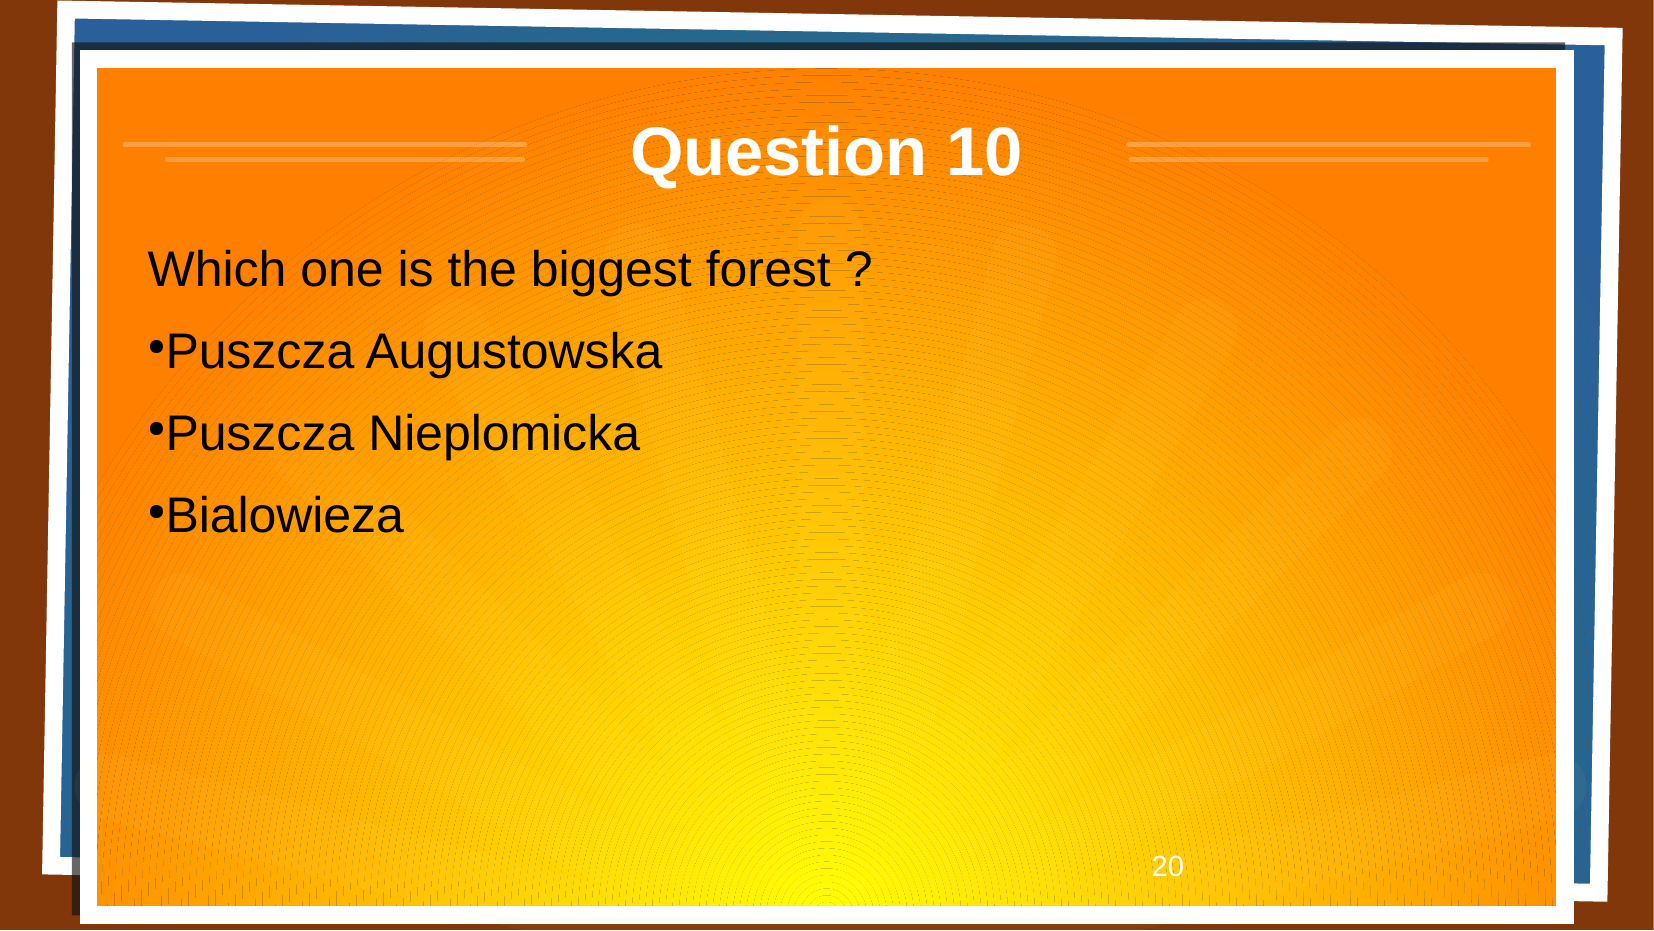

# Question 10
Which one is the biggest forest ?
Puszcza Augustowska
Puszcza Nieplomicka
Bialowieza